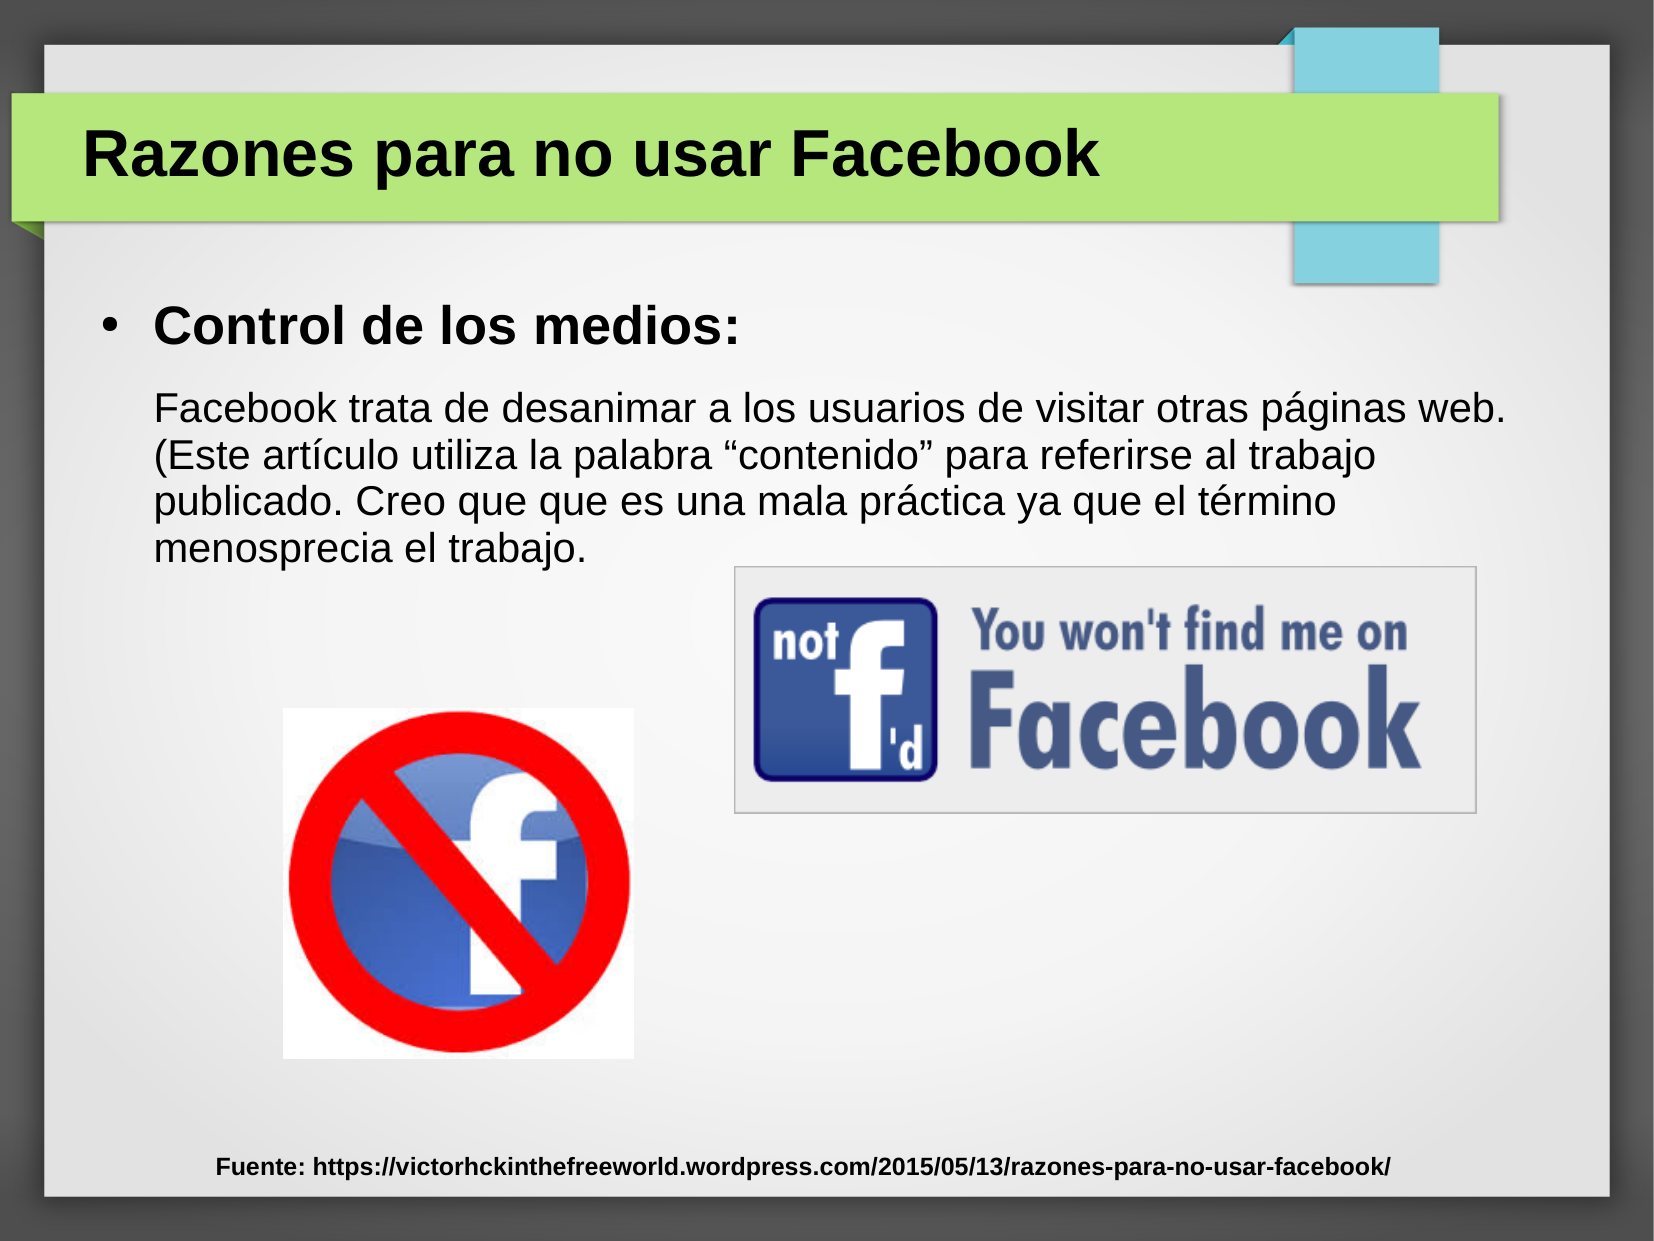

# Razones para no usar Facebook
Control de los medios:
Facebook trata de desanimar a los usuarios de visitar otras páginas web. (Este artículo utiliza la palabra “contenido” para referirse al trabajo publicado. Creo que que es una mala práctica ya que el término menosprecia el trabajo.
Fuente: https://victorhckinthefreeworld.wordpress.com/2015/05/13/razones-para-no-usar-facebook/